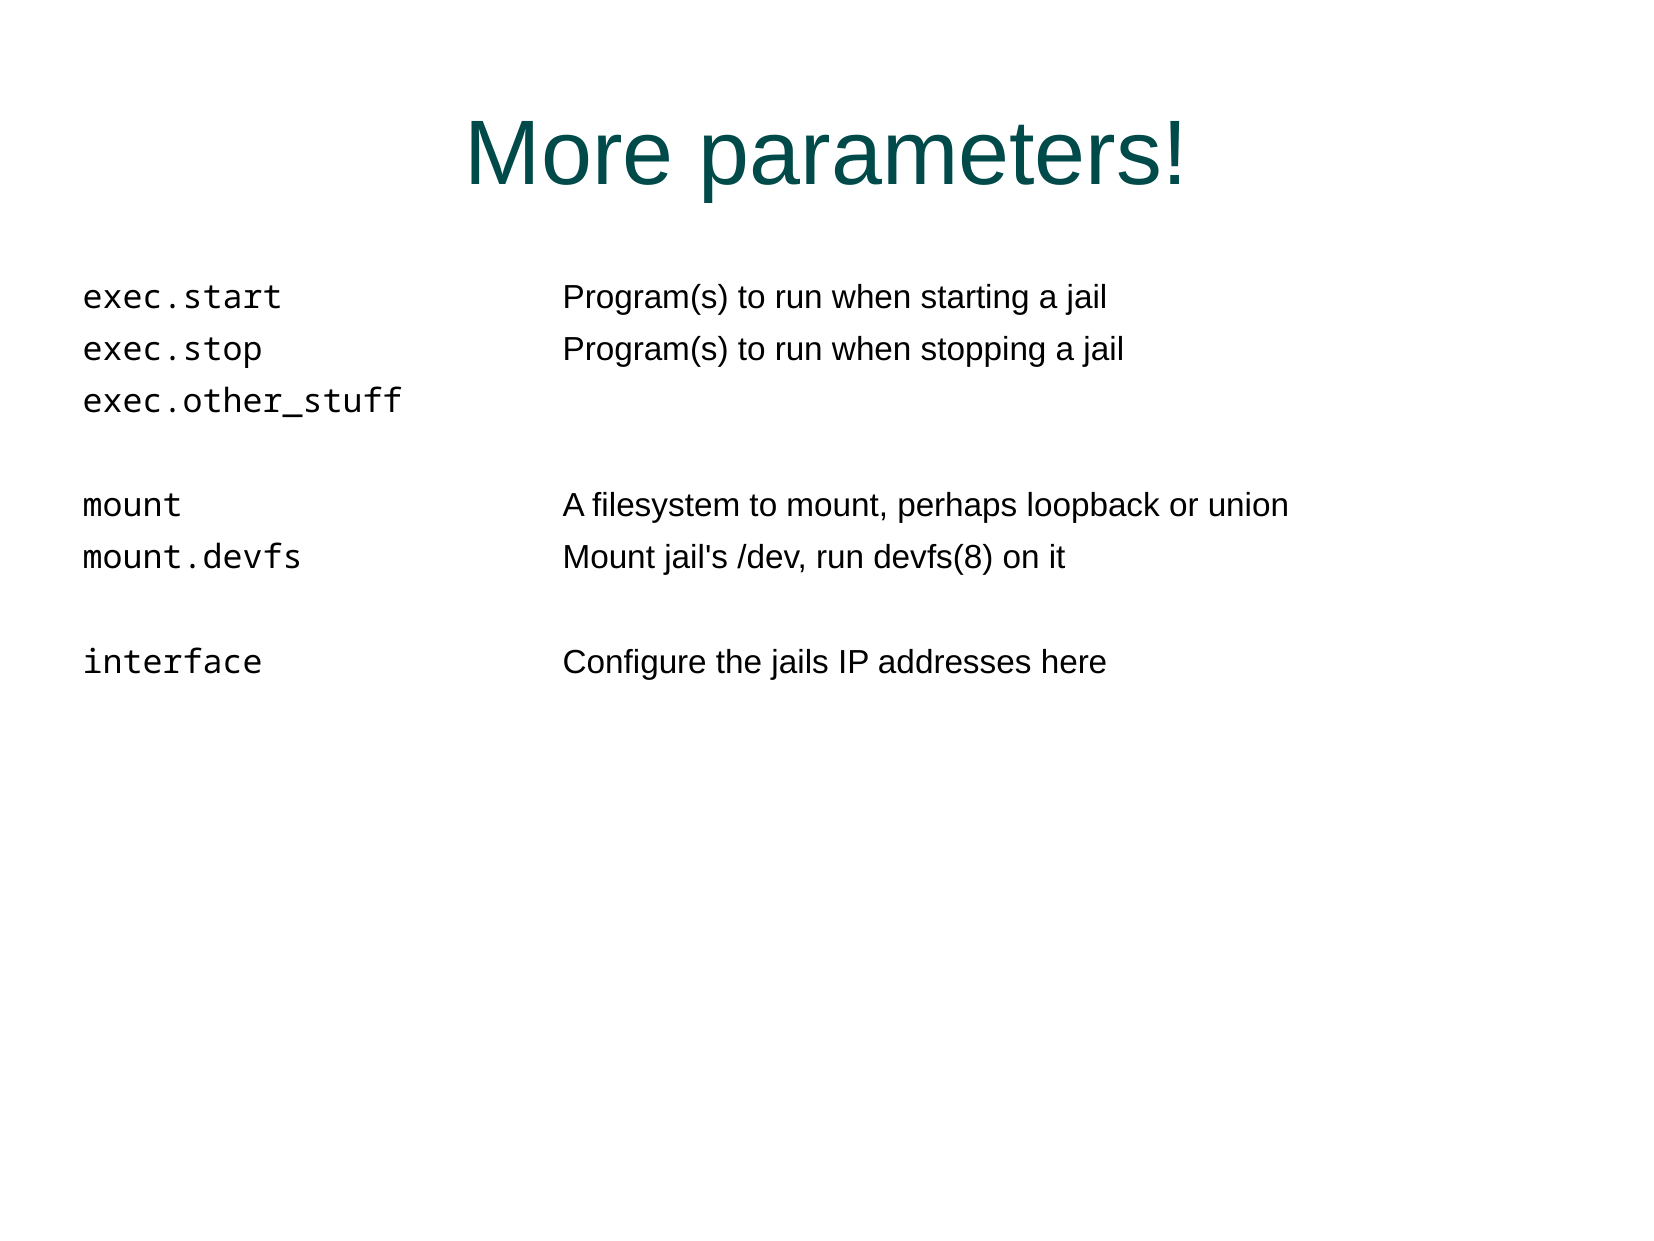

# More parameters!
exec.start Program(s) to run when starting a jail
exec.stop Program(s) to run when stopping a jail
exec.other_stuff
mount A filesystem to mount, perhaps loopback or union
mount.devfs Mount jail's /dev, run devfs(8) on it
interface Configure the jails IP addresses here